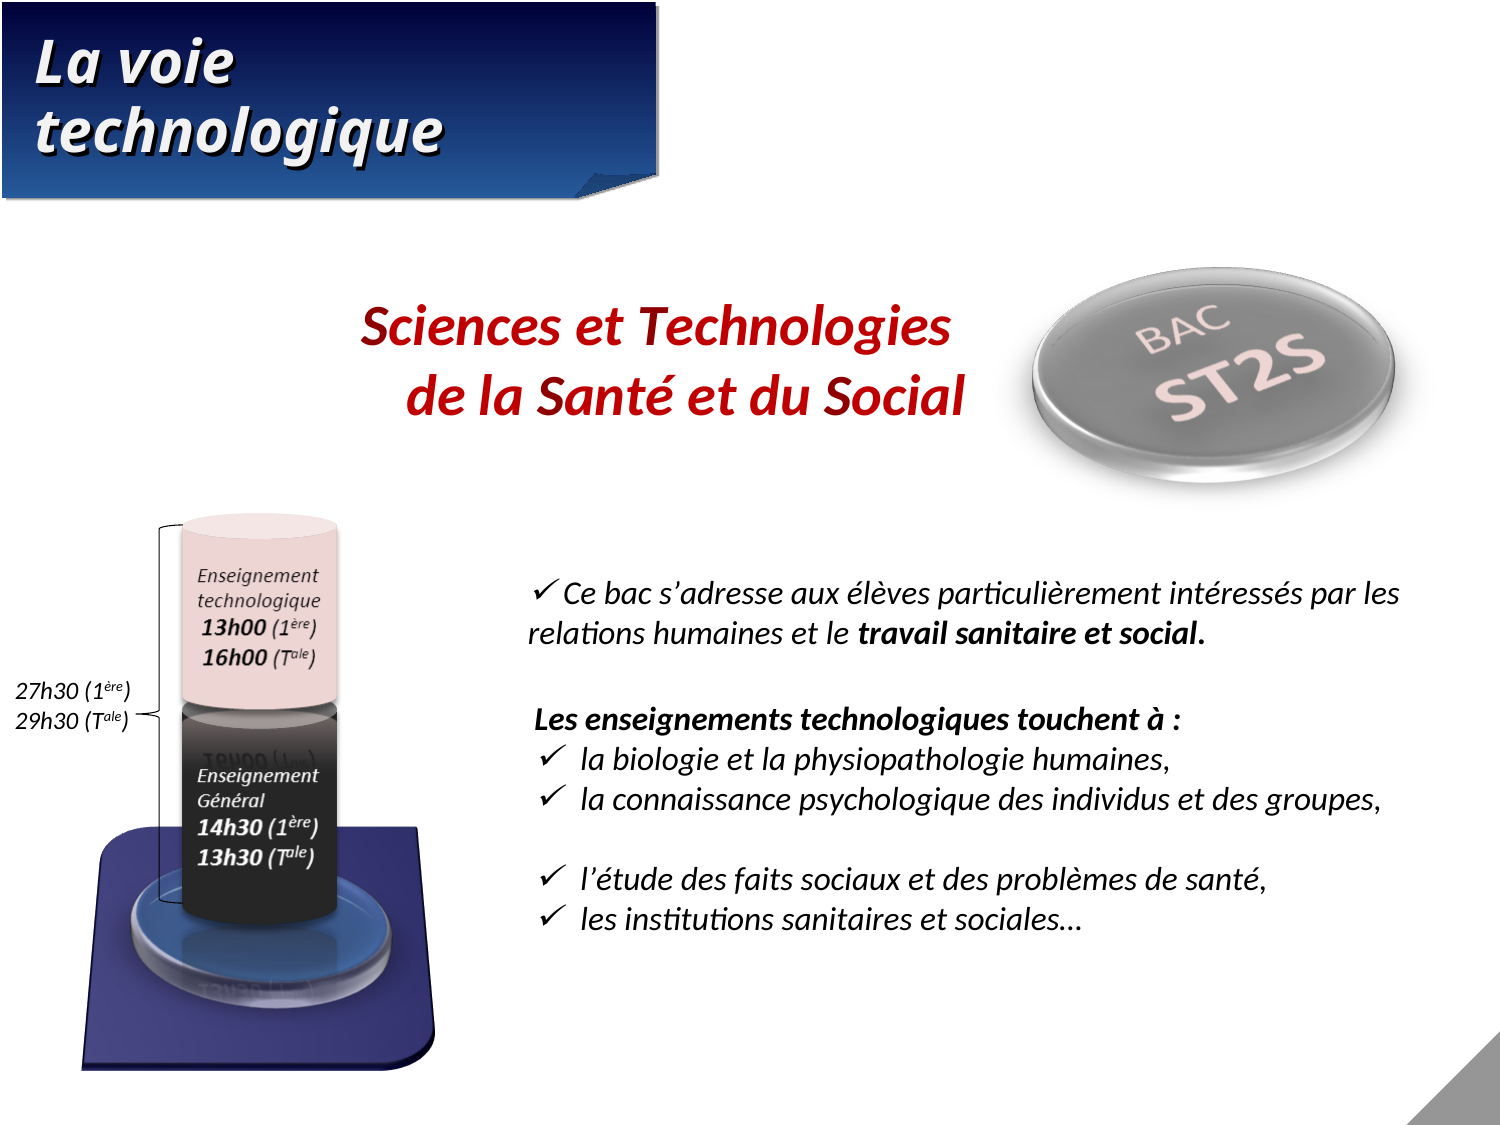

La voie technologique
Sciences et Technologies
de la Santé et du Social
 Ce bac s’adresse aux élèves particulièrement intéressés par les relations humaines et le travail sanitaire et social.
27h30 (1ère)
29h30 (Tale)
Les enseignements technologiques touchent à :
 la biologie et la physiopathologie humaines,
 la connaissance psychologique des individus et des groupes,
 l’étude des faits sociaux et des problèmes de santé,
 les institutions sanitaires et sociales…